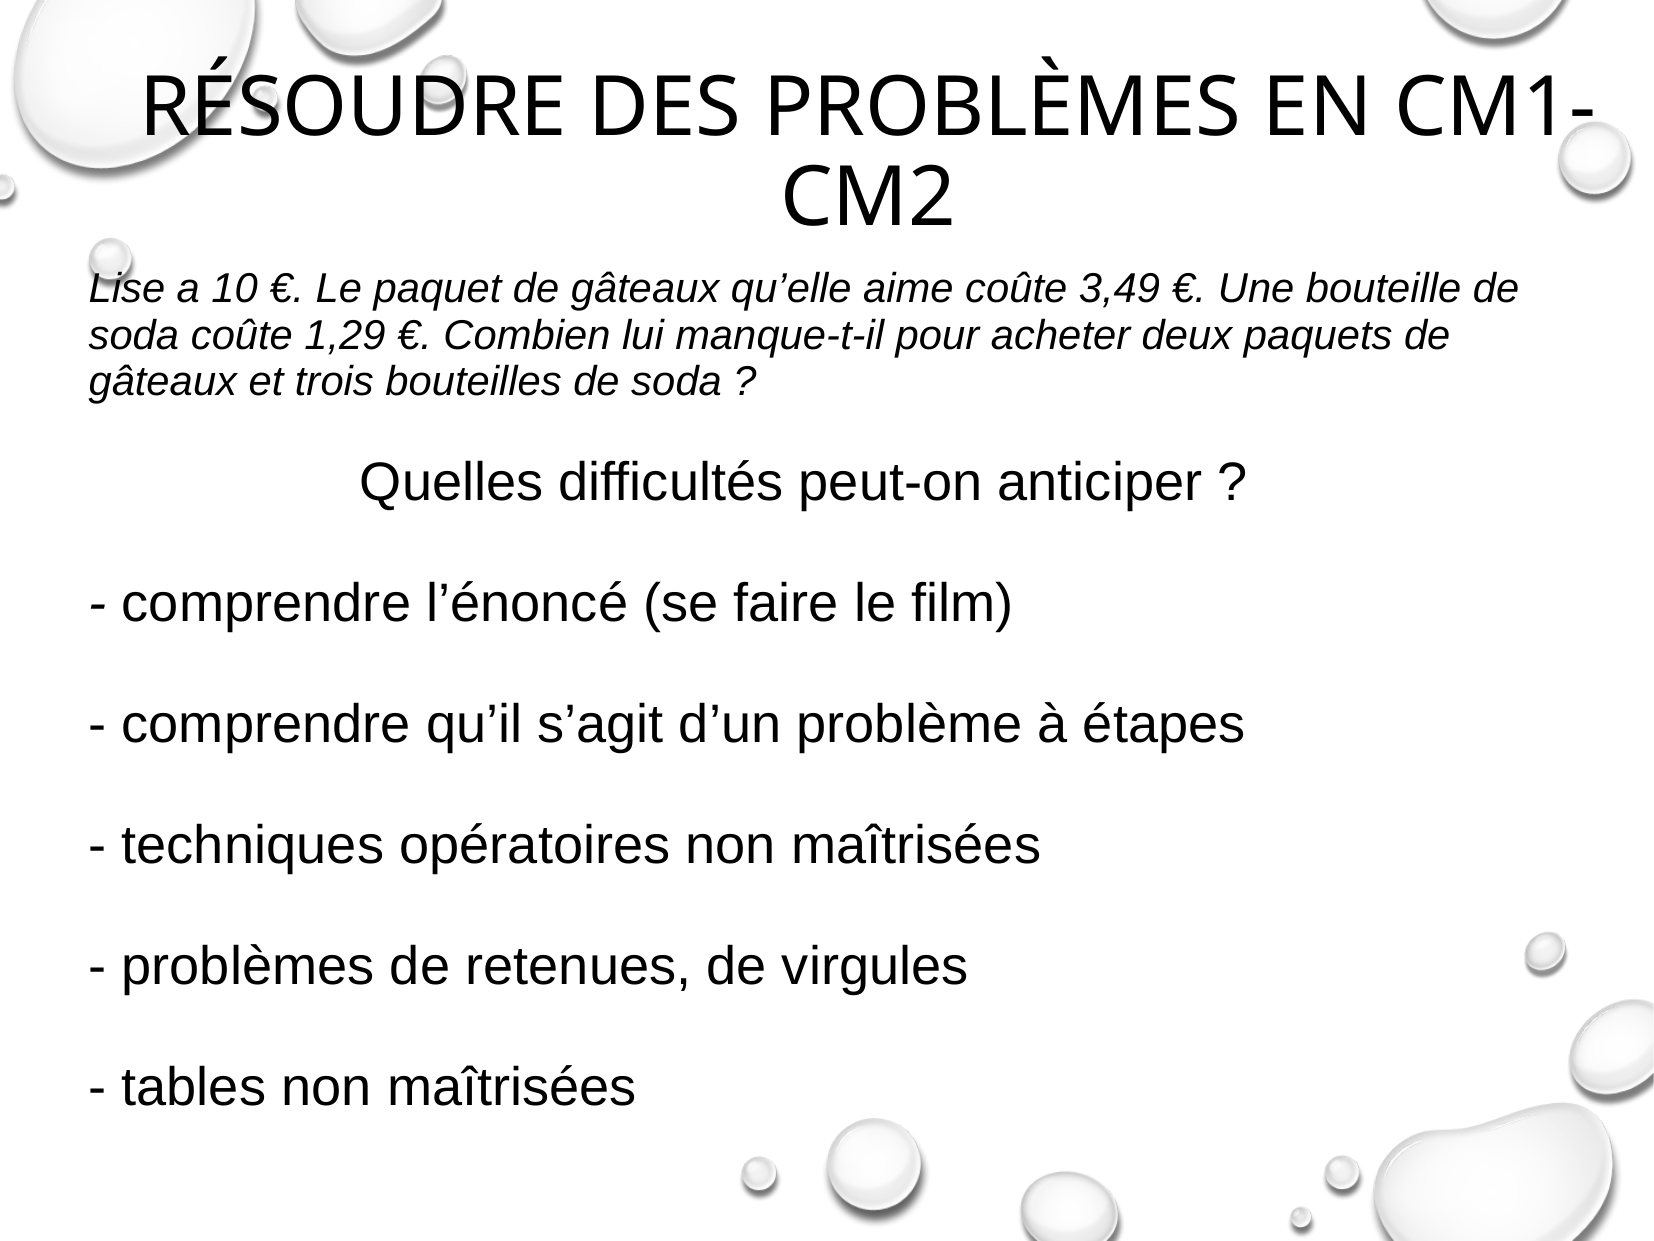

# Résoudre des problèmes en CM1-CM2
Lise a 10 €. Le paquet de gâteaux qu’elle aime coûte 3,49 €. Une bouteille de soda coûte 1,29 €. Combien lui manque-t-il pour acheter deux paquets de gâteaux et trois bouteilles de soda ?
Quelles difficultés peut-on anticiper ?
- comprendre l’énoncé (se faire le film)
- comprendre qu’il s’agit d’un problème à étapes
- techniques opératoires non maîtrisées
- problèmes de retenues, de virgules
- tables non maîtrisées